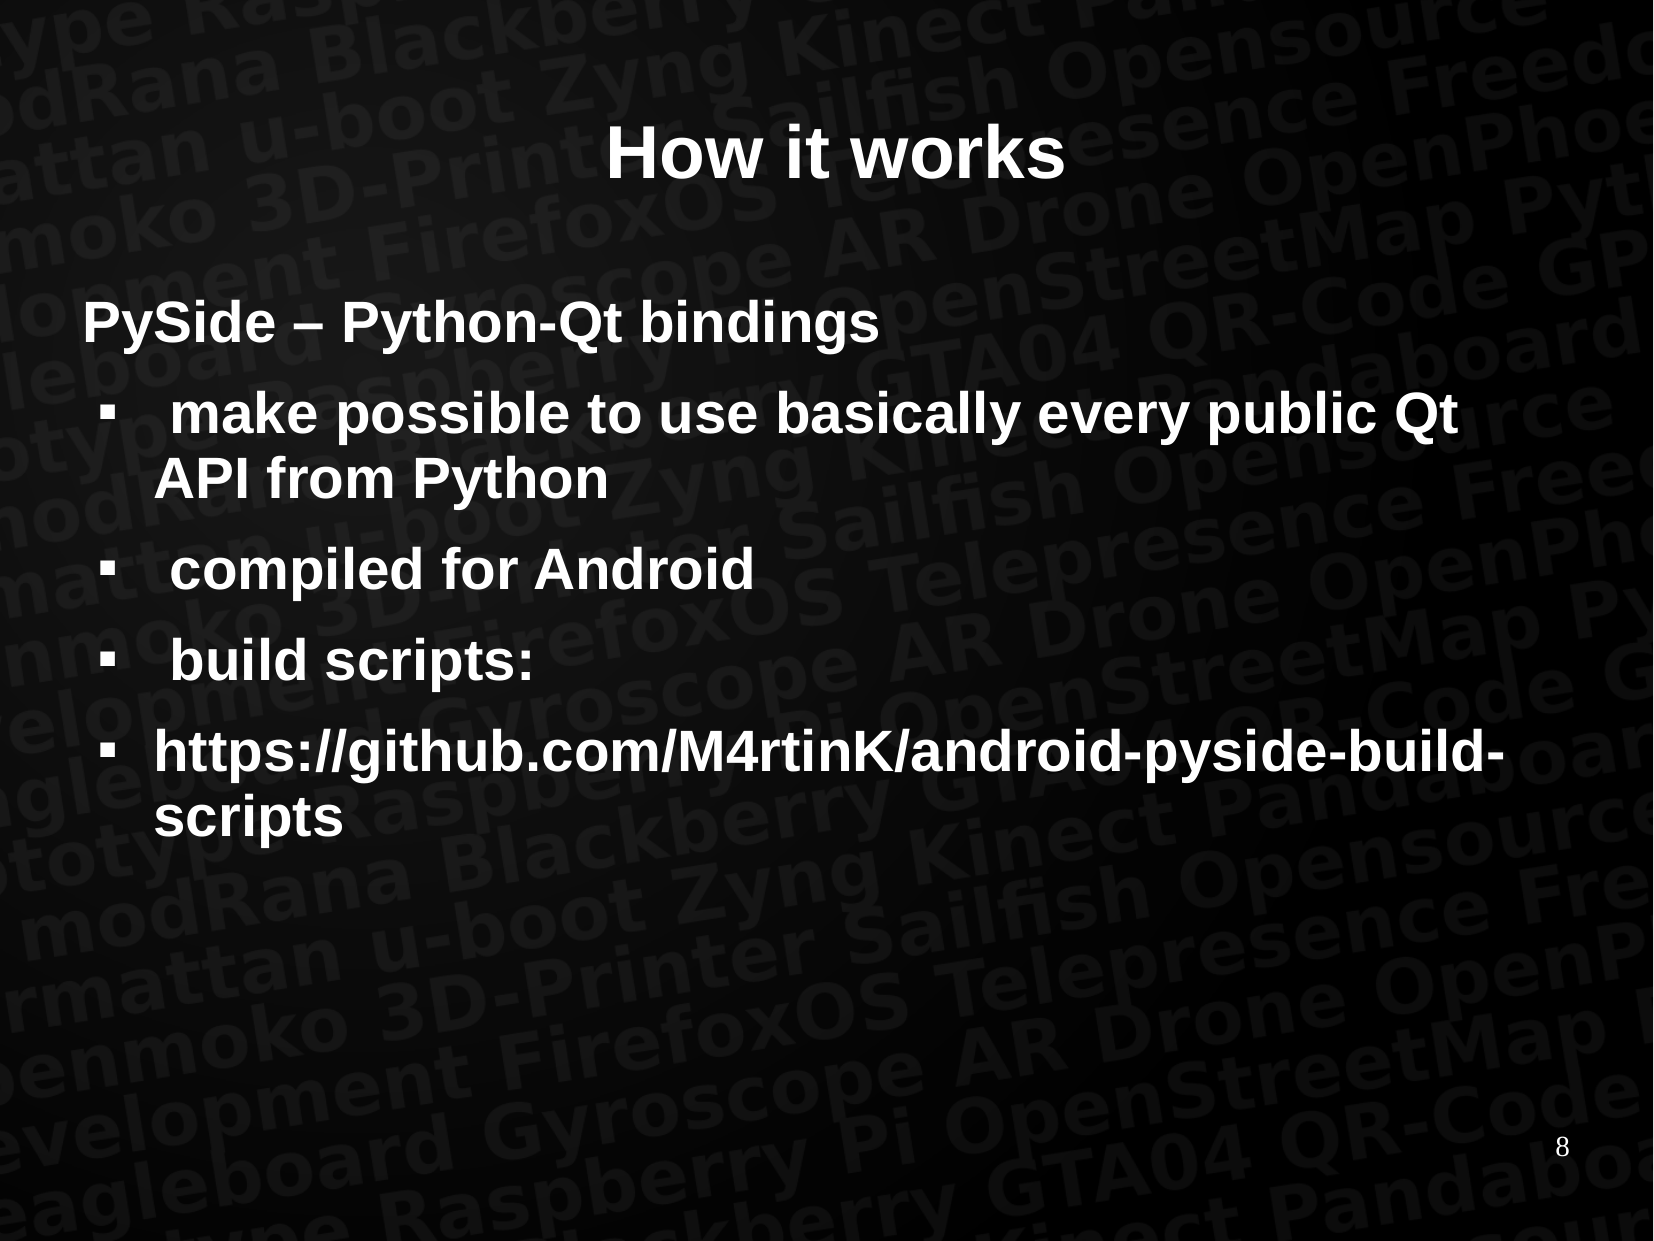

# How it works
PySide – Python-Qt bindings
 make possible to use basically every public Qt API from Python
 compiled for Android
 build scripts:
https://github.com/M4rtinK/android-pyside-build-scripts
8